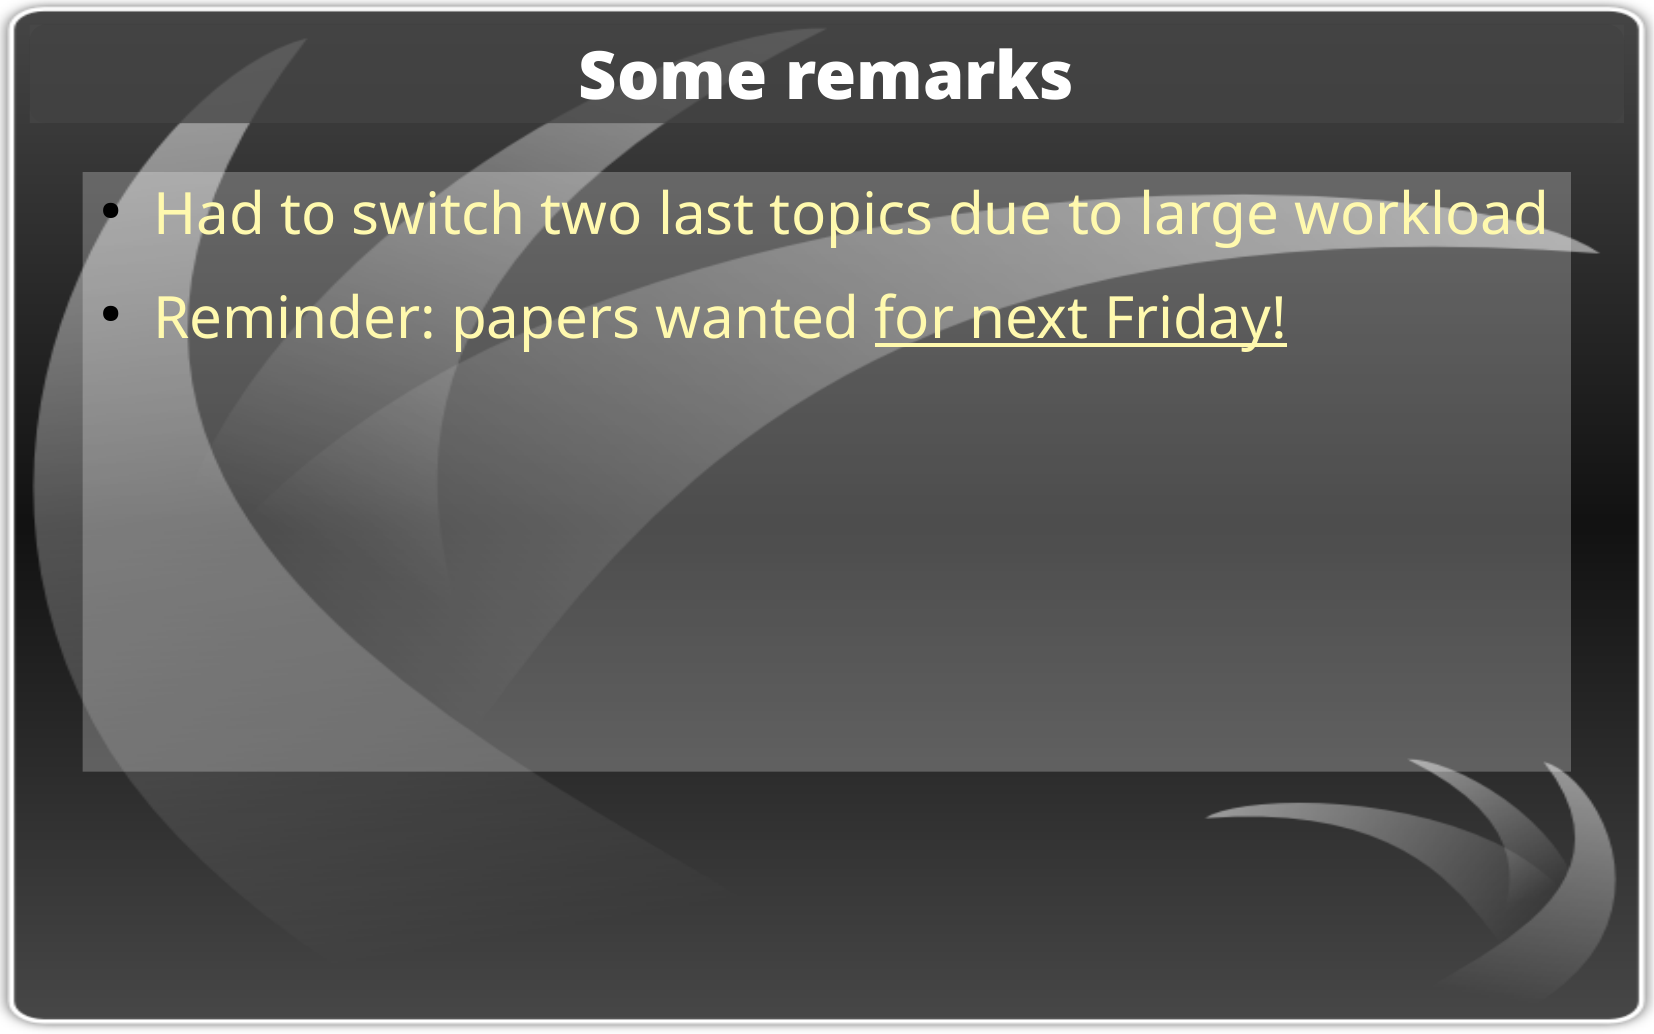

# Some remarks
Had to switch two last topics due to large workload
Reminder: papers wanted for next Friday!